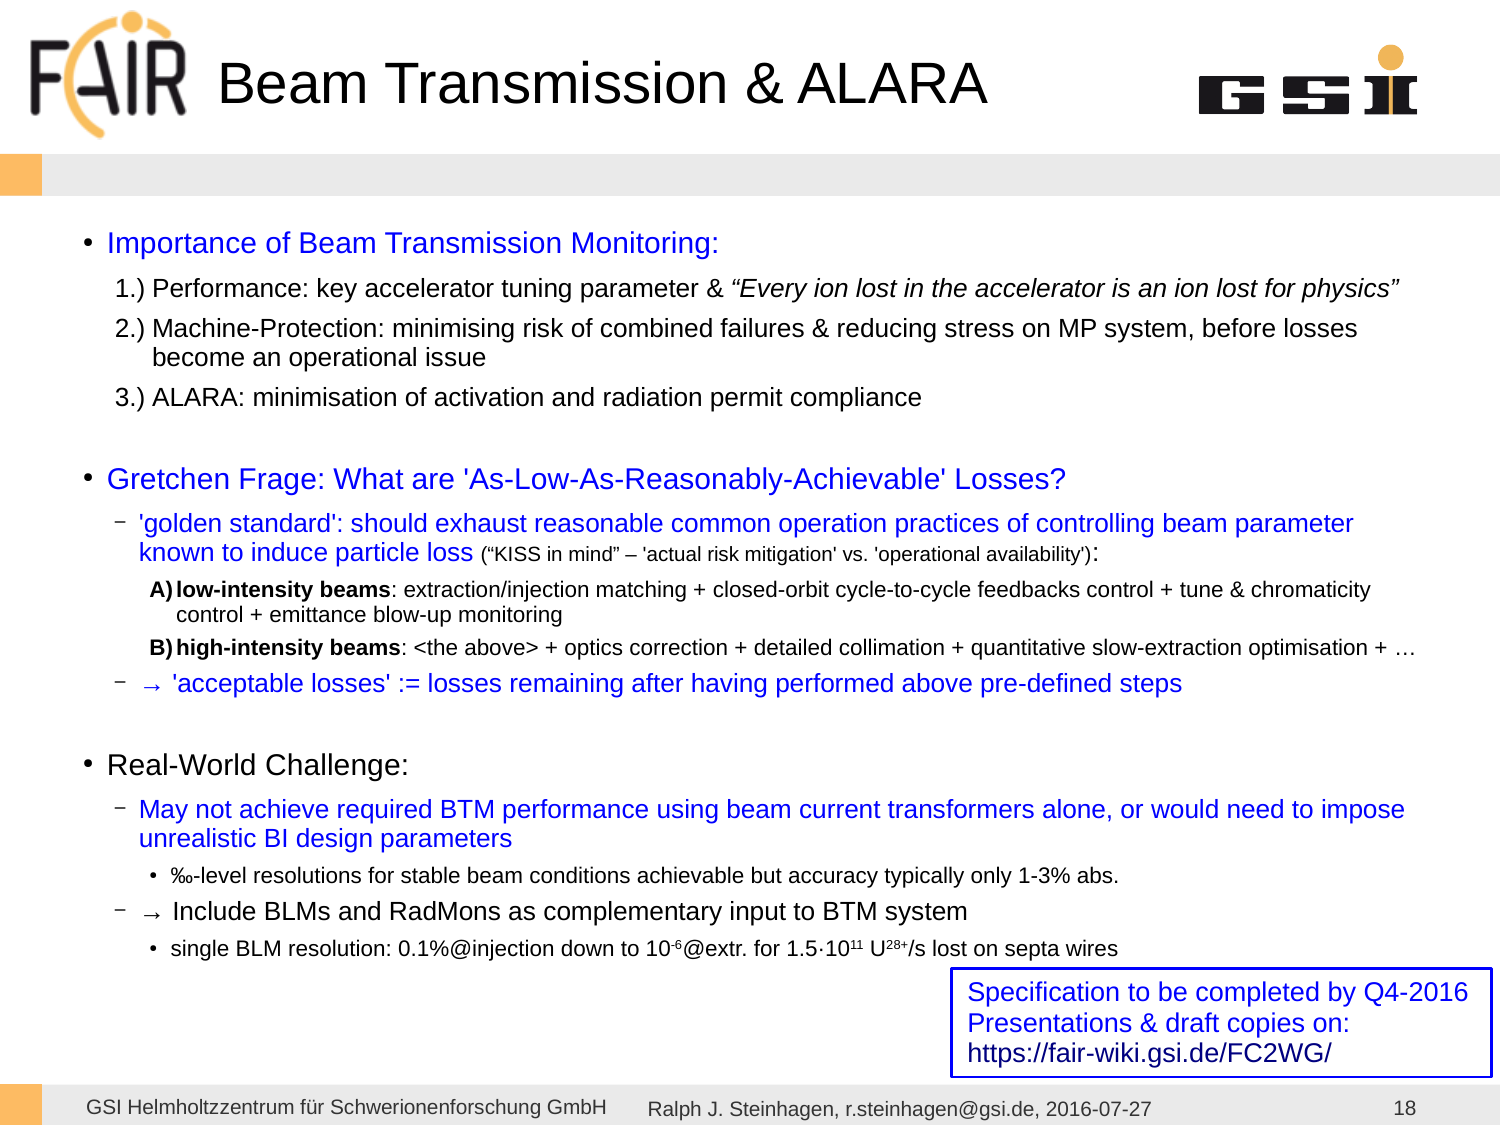

# Beam Transmission & ALARA
Importance of Beam Transmission Monitoring:
Performance: key accelerator tuning parameter & “Every ion lost in the accelerator is an ion lost for physics”
Machine-Protection: minimising risk of combined failures & reducing stress on MP system, before losses become an operational issue
ALARA: minimisation of activation and radiation permit compliance
Gretchen Frage: What are 'As-Low-As-Reasonably-Achievable' Losses?
'golden standard': should exhaust reasonable common operation practices of controlling beam parameter known to induce particle loss (“KISS in mind” – 'actual risk mitigation' vs. 'operational availability'):
low-intensity beams: extraction/injection matching + closed-orbit cycle-to-cycle feedbacks control + tune & chromaticity control + emittance blow-up monitoring
high-intensity beams: <the above> + optics correction + detailed collimation + quantitative slow-extraction optimisation + …
→ 'acceptable losses' := losses remaining after having performed above pre-defined steps
Real-World Challenge:
May not achieve required BTM performance using beam current transformers alone, or would need to impose unrealistic BI design parameters
‰-level resolutions for stable beam conditions achievable but accuracy typically only 1-3% abs.
→ Include BLMs and RadMons as complementary input to BTM system
single BLM resolution: 0.1%@injection down to 10-6@extr. for 1.5·1011 U28+/s lost on septa wires
Specification to be completed by Q4-2016
Presentations & draft copies on:
https://fair-wiki.gsi.de/FC2WG/